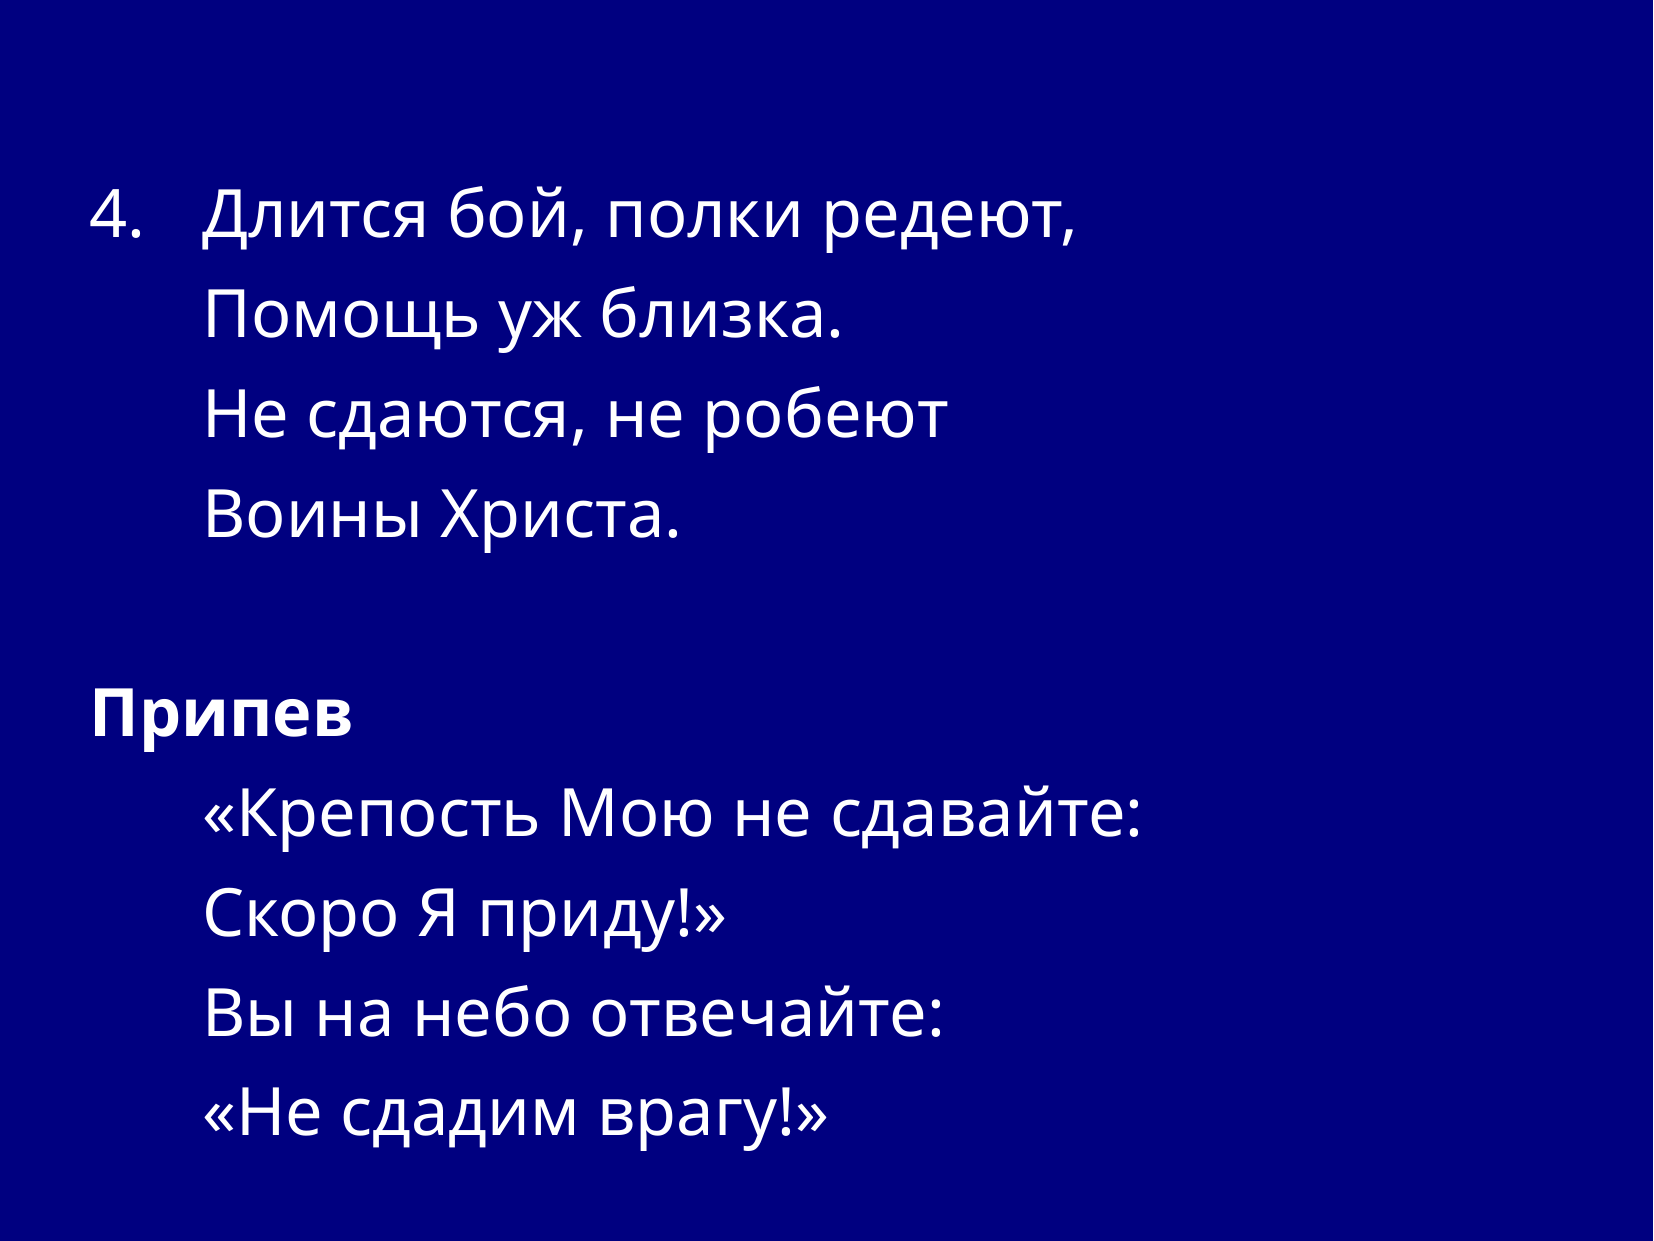

4.	Длится бой, полки редеют,
	Помощь уж близка.
	Не сдаются, не робеют
	Воины Христа.
Припев
	«Крепость Мою не сдавайте:
	Скоро Я приду!»
	Вы на небо отвечайте:
	«Не сдадим врагу!»